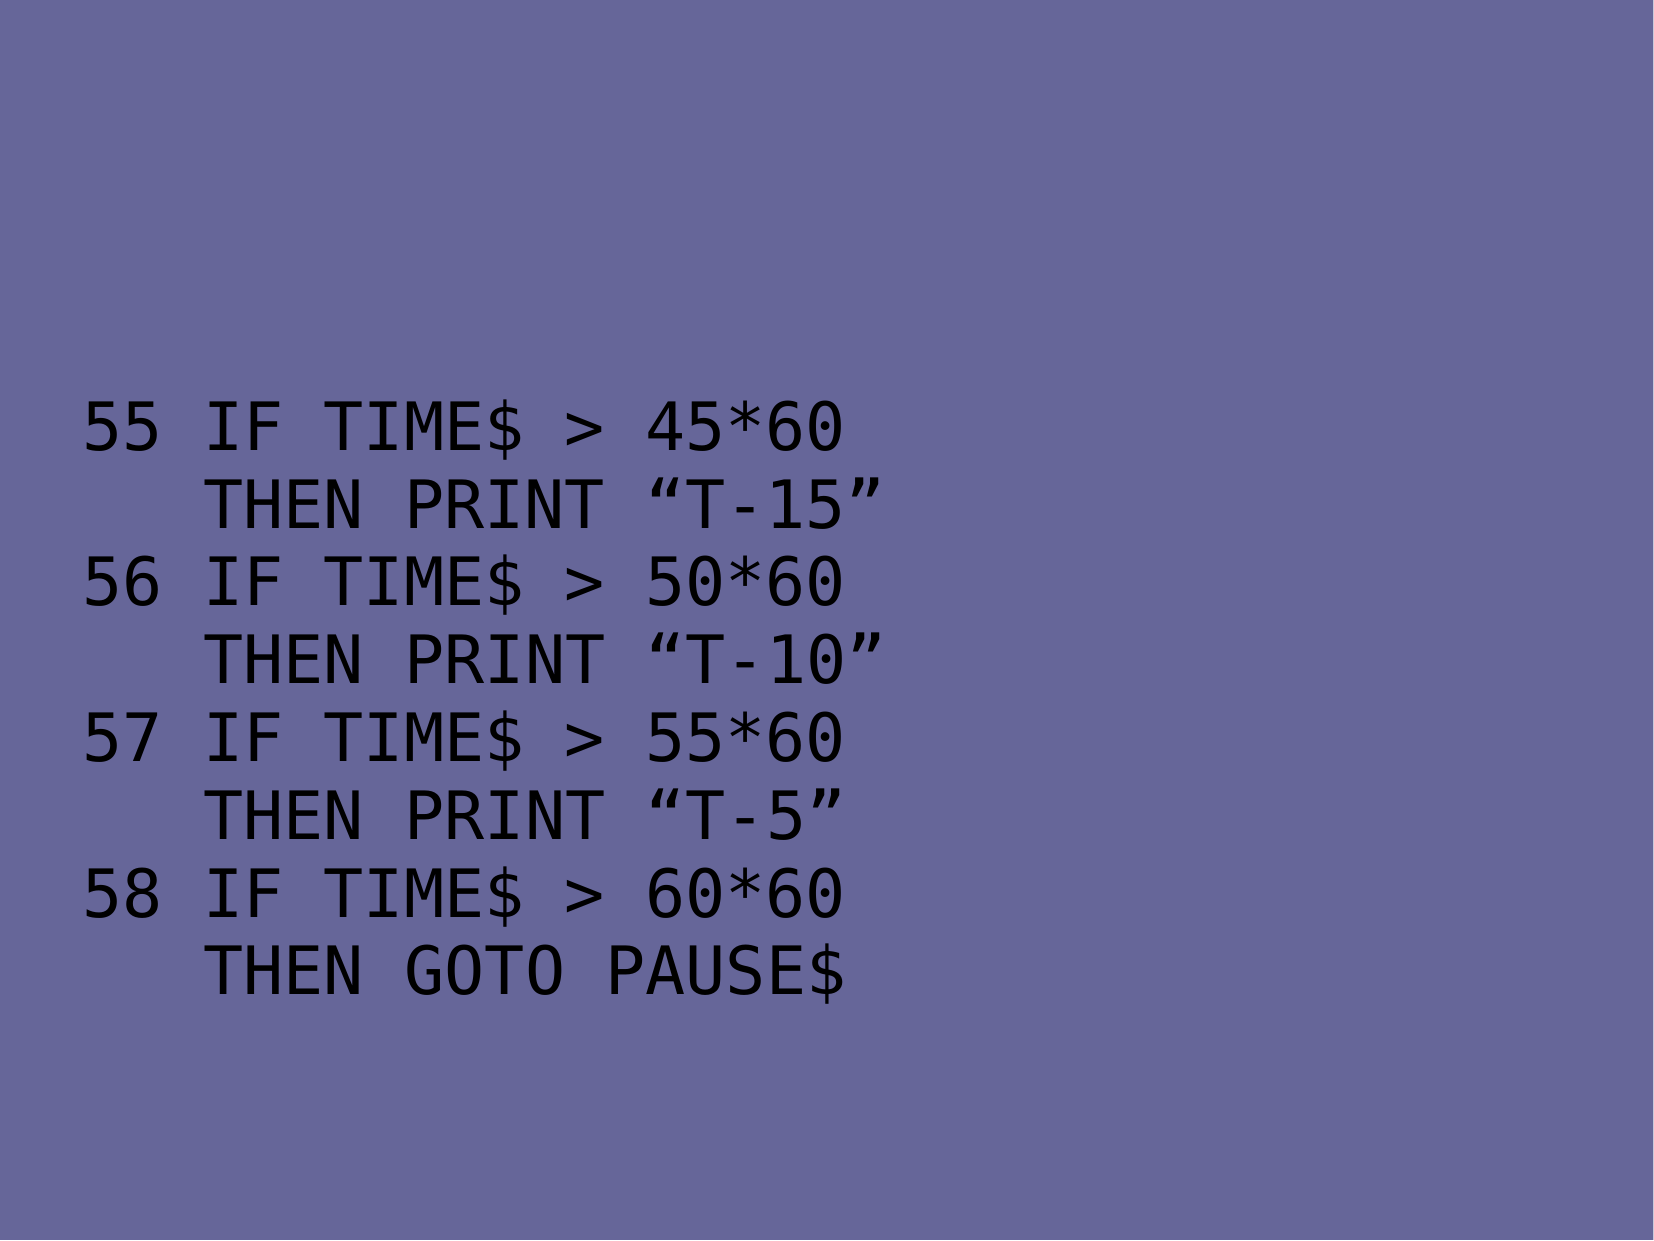

#
55 IF TIME$ > 45*60
 THEN PRINT “T-15”
56 IF TIME$ > 50*60
 THEN PRINT “T-10”
57 IF TIME$ > 55*60
 THEN PRINT “T-5”
58 IF TIME$ > 60*60
 THEN GOTO PAUSE$